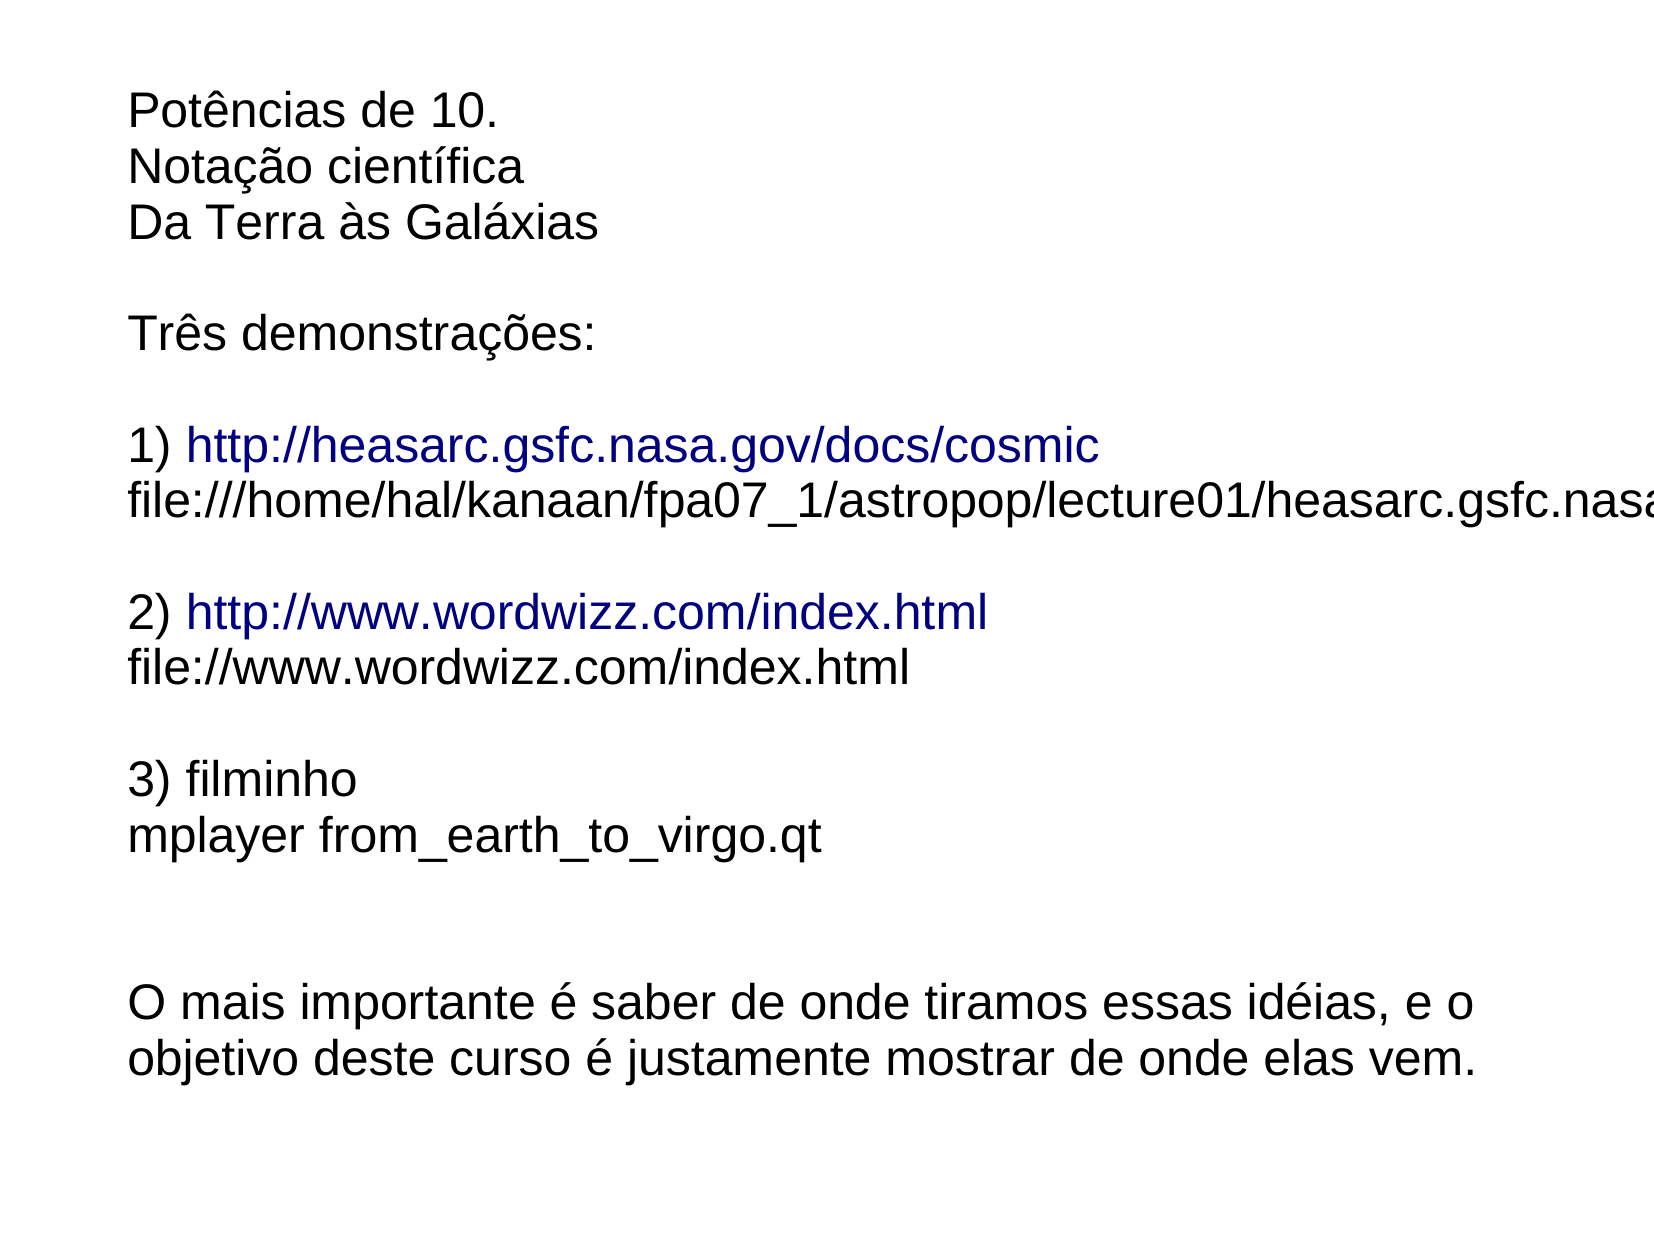

Potências de 10.
Notação científica
Da Terra às Galáxias
Três demonstrações:
1) http://heasarc.gsfc.nasa.gov/docs/cosmic
file:///home/hal/kanaan/fpa07_1/astropop/lecture01/heasarc.gsfc.nasa.gov/docs/cosmic/cosmic.html
2) http://www.wordwizz.com/index.html
file://www.wordwizz.com/index.html
3) filminho
mplayer from_earth_to_virgo.qt
O mais importante é saber de onde tiramos essas idéias, e o
objetivo deste curso é justamente mostrar de onde elas vem.